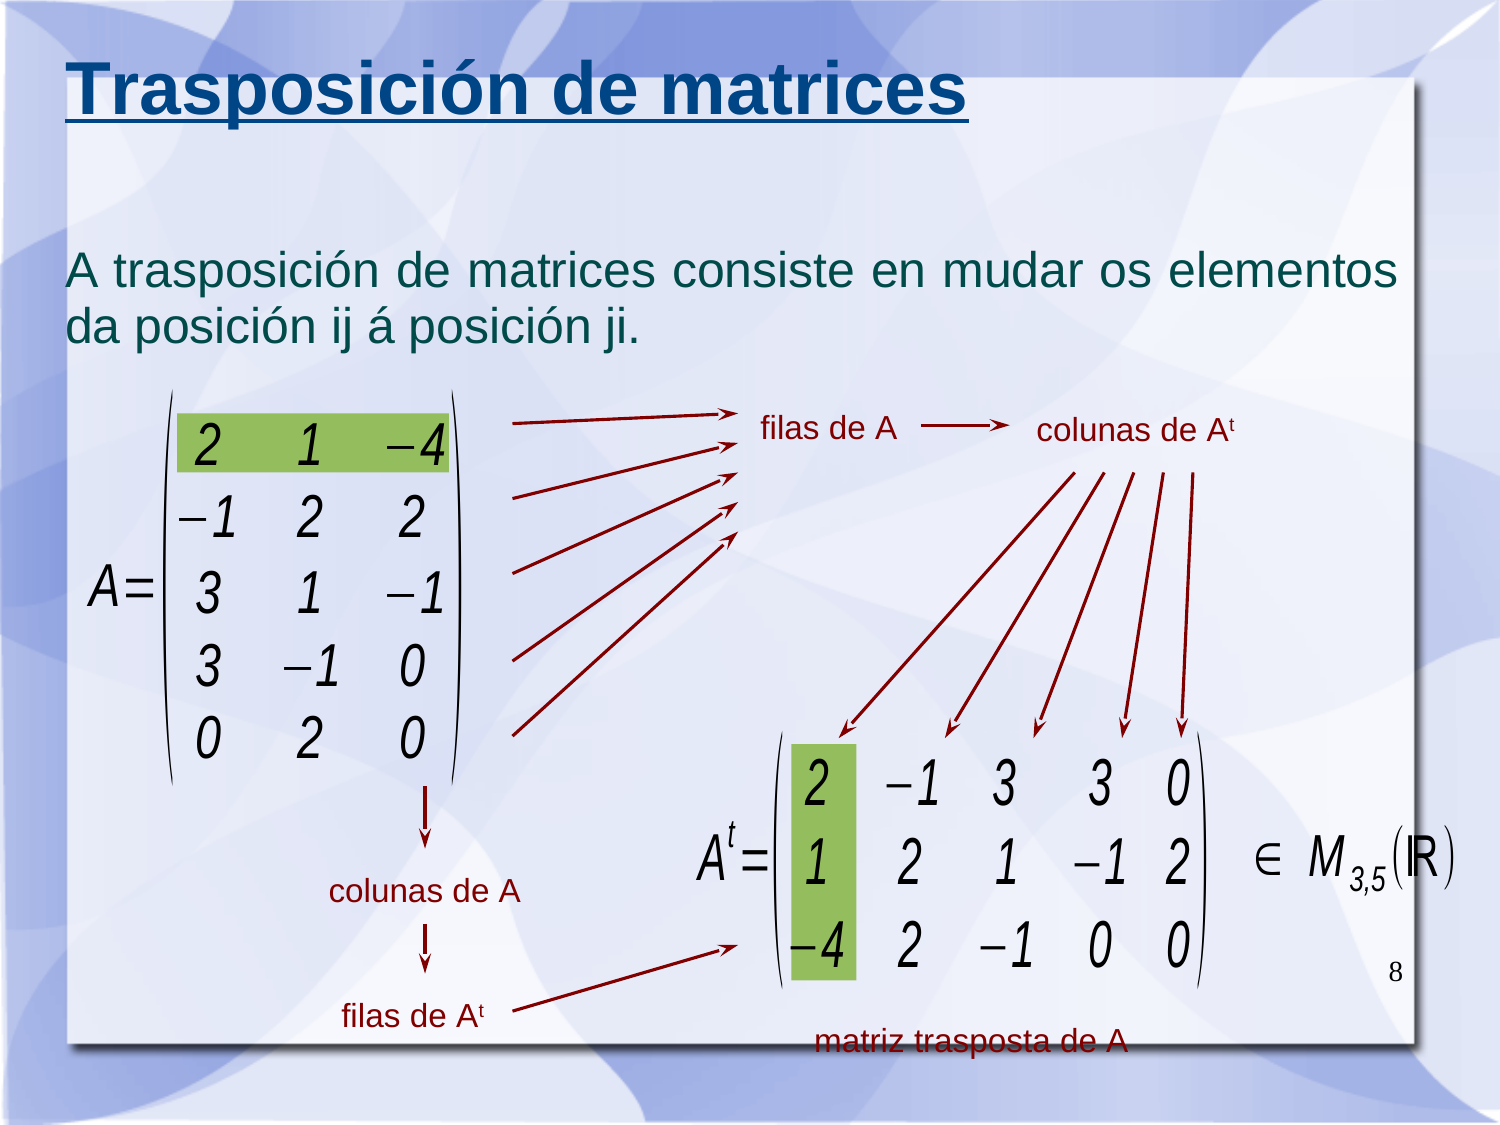

# Trasposición de matrices
A trasposición de matrices consiste en mudar os elementos da posición ij á posición ji.
filas de A
colunas de At
colunas de A
filas de At
8
matriz trasposta de A